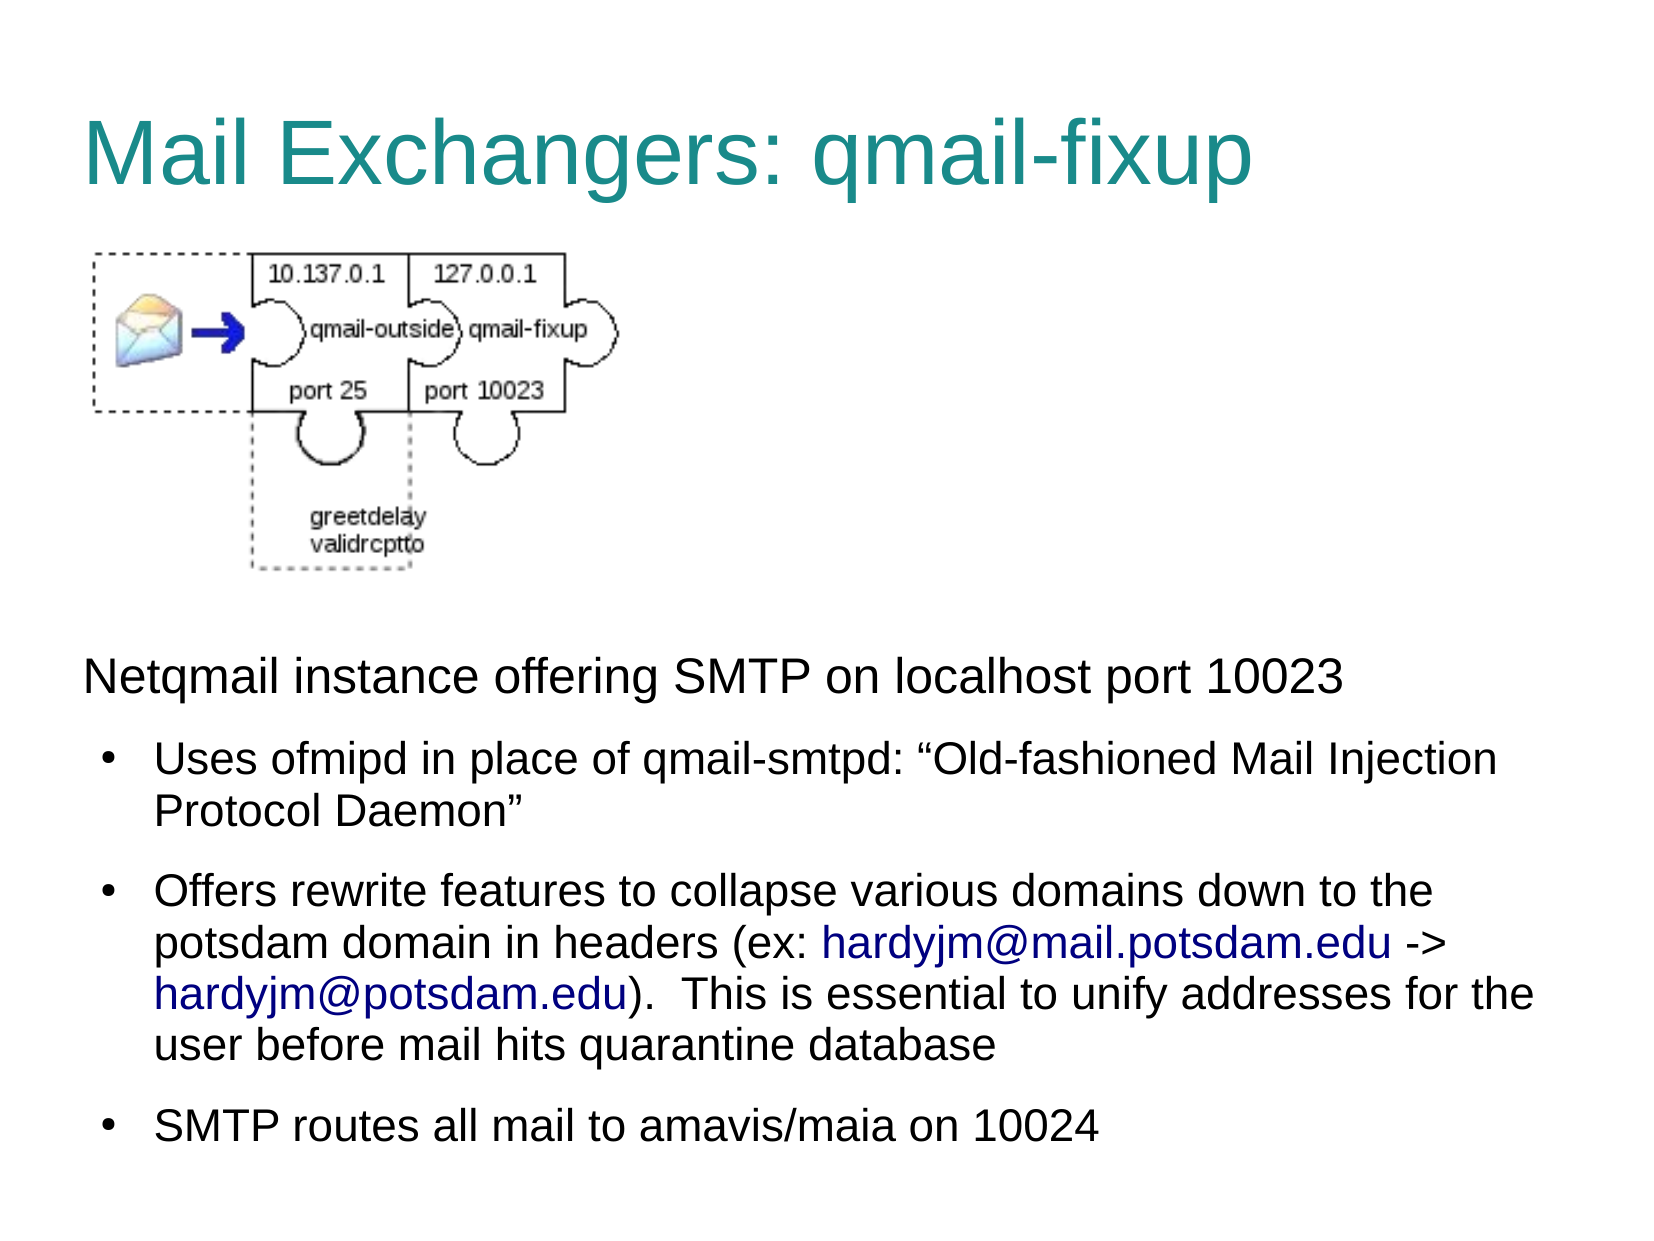

# Mail Exchangers: qmail-fixup
Netqmail instance offering SMTP on localhost port 10023
Uses ofmipd in place of qmail-smtpd: “Old-fashioned Mail Injection Protocol Daemon”
Offers rewrite features to collapse various domains down to the potsdam domain in headers (ex: hardyjm@mail.potsdam.edu -> hardyjm@potsdam.edu). This is essential to unify addresses for the user before mail hits quarantine database
SMTP routes all mail to amavis/maia on 10024